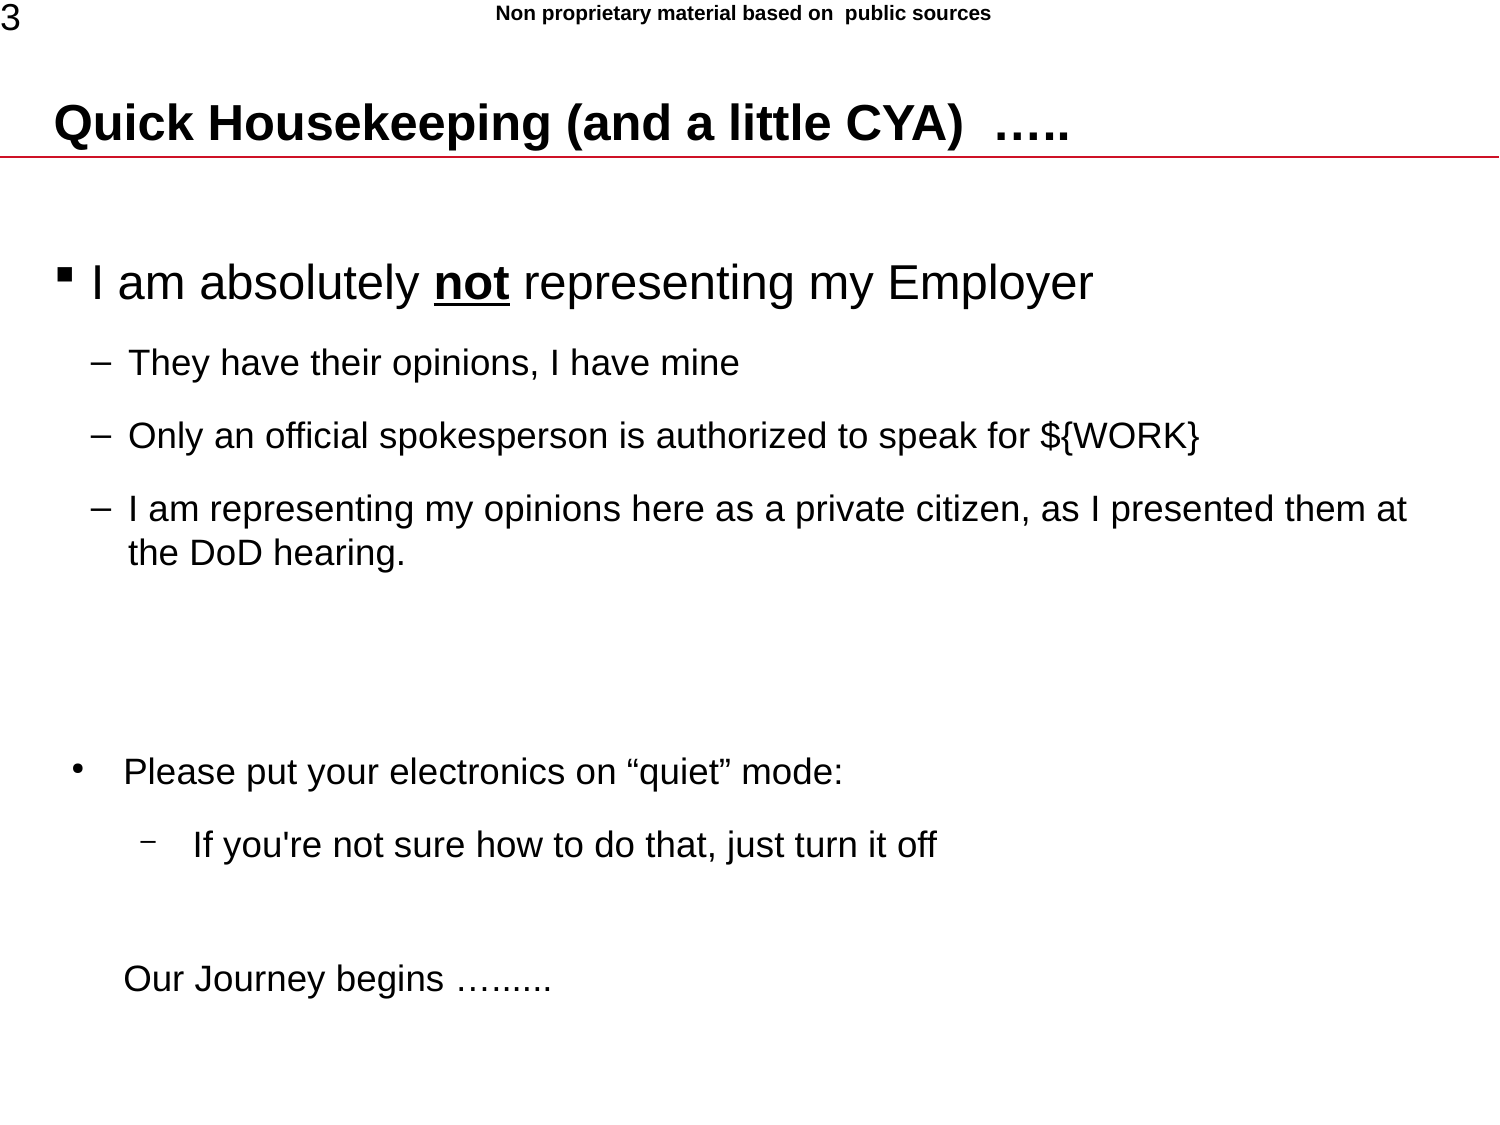

# Quick Housekeeping (and a little CYA) …..
I am absolutely not representing my Employer
They have their opinions, I have mine
Only an official spokesperson is authorized to speak for ${WORK}
I am representing my opinions here as a private citizen, as I presented them at the DoD hearing.
Please put your electronics on “quiet” mode:
If you're not sure how to do that, just turn it off
Our Journey begins …......